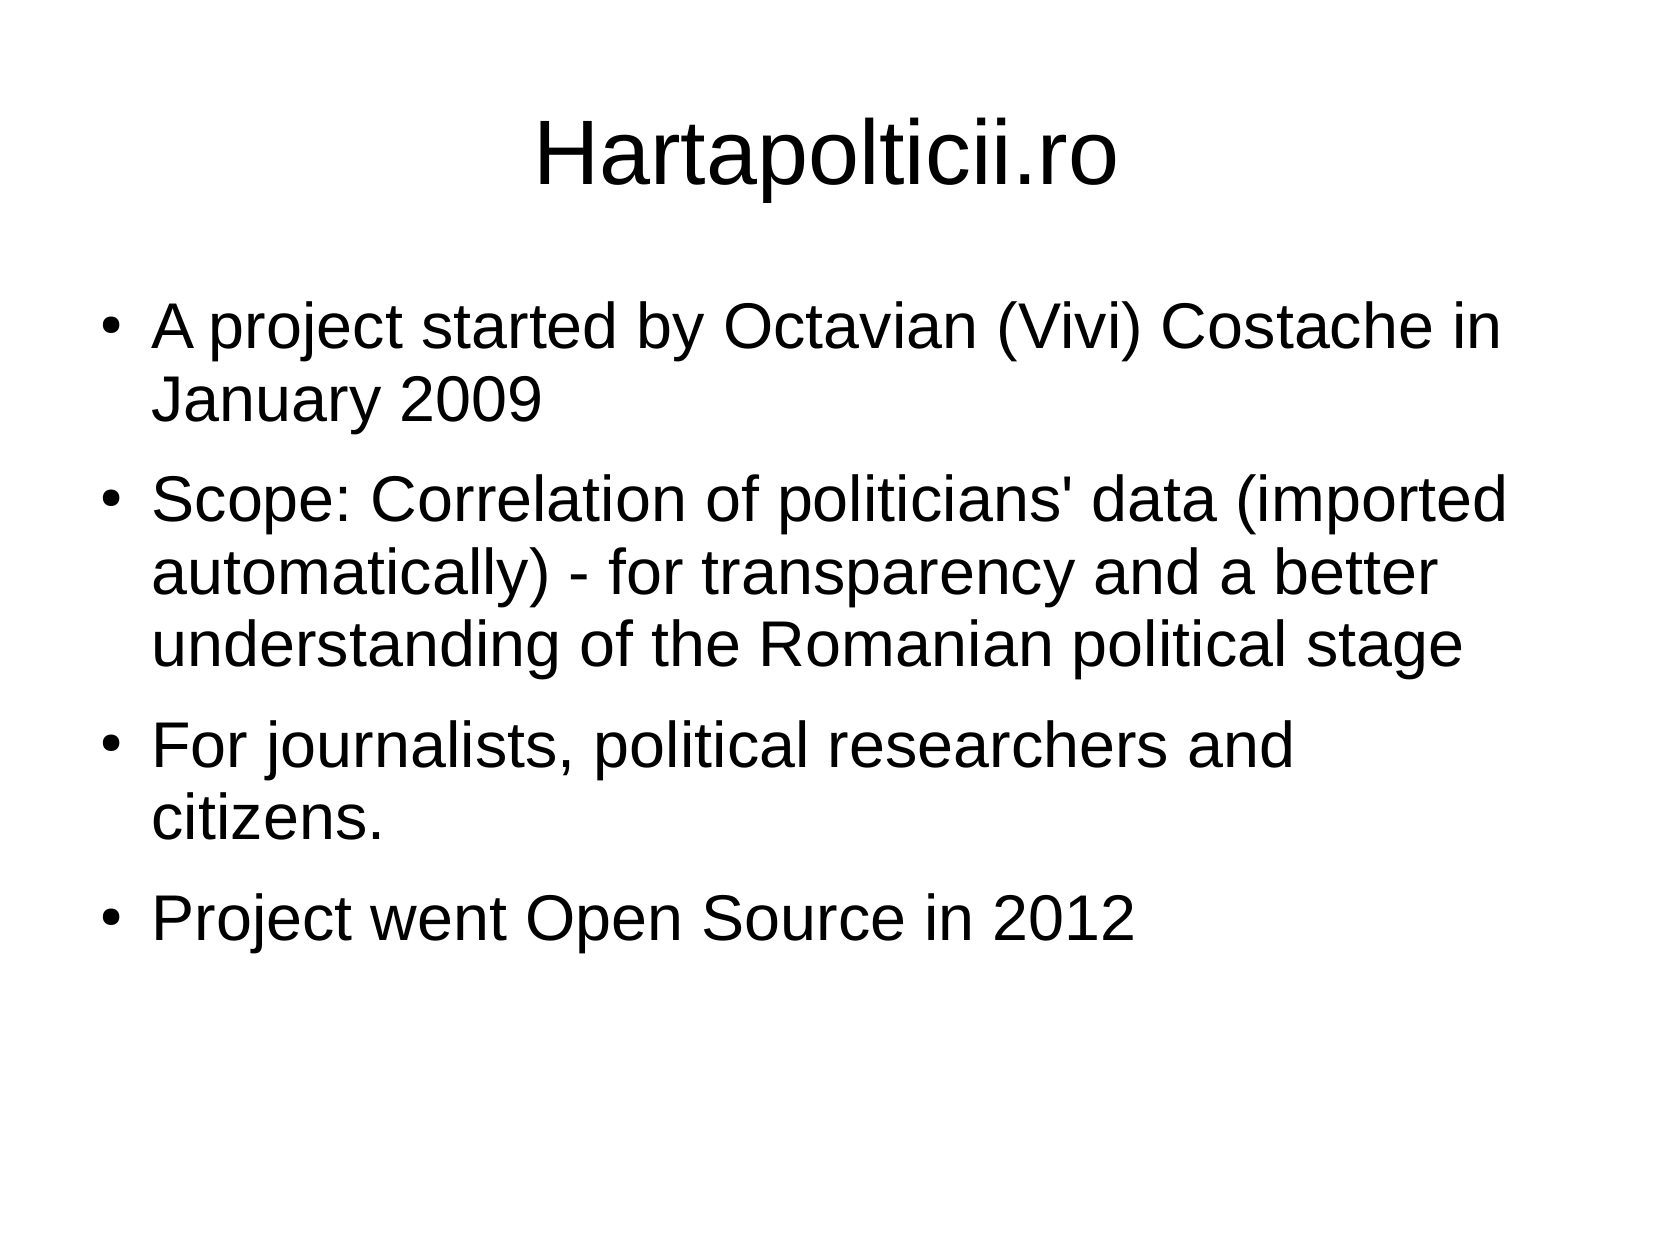

# Hartapolticii.ro
A project started by Octavian (Vivi) Costache in January 2009
Scope: Correlation of politicians' data (imported automatically) - for transparency and a better understanding of the Romanian political stage
For journalists, political researchers and citizens.
Project went Open Source in 2012